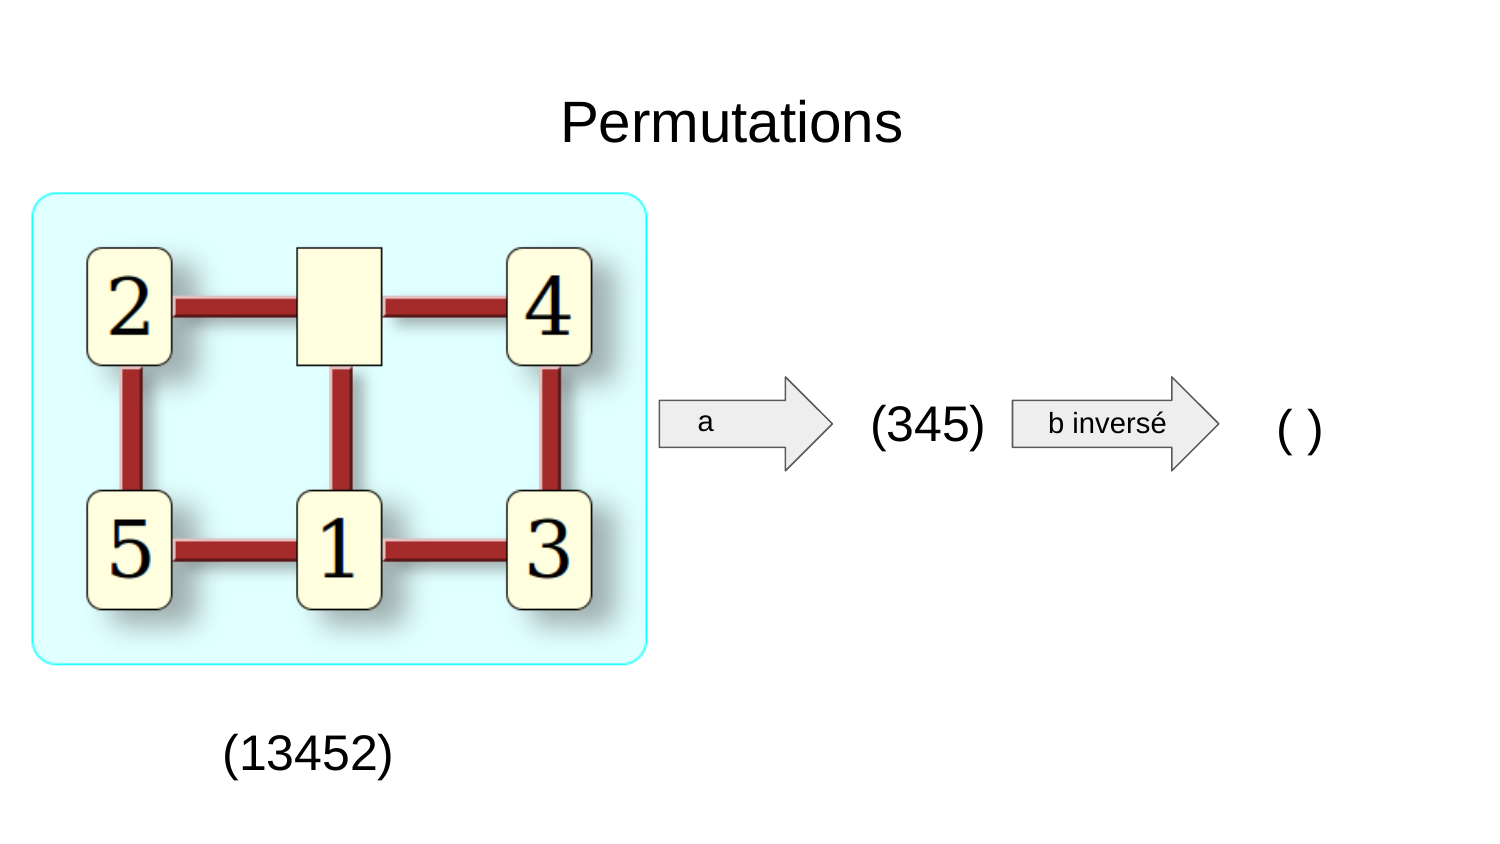

# Permutations
(345)
( )
a
b inversé
(13452)